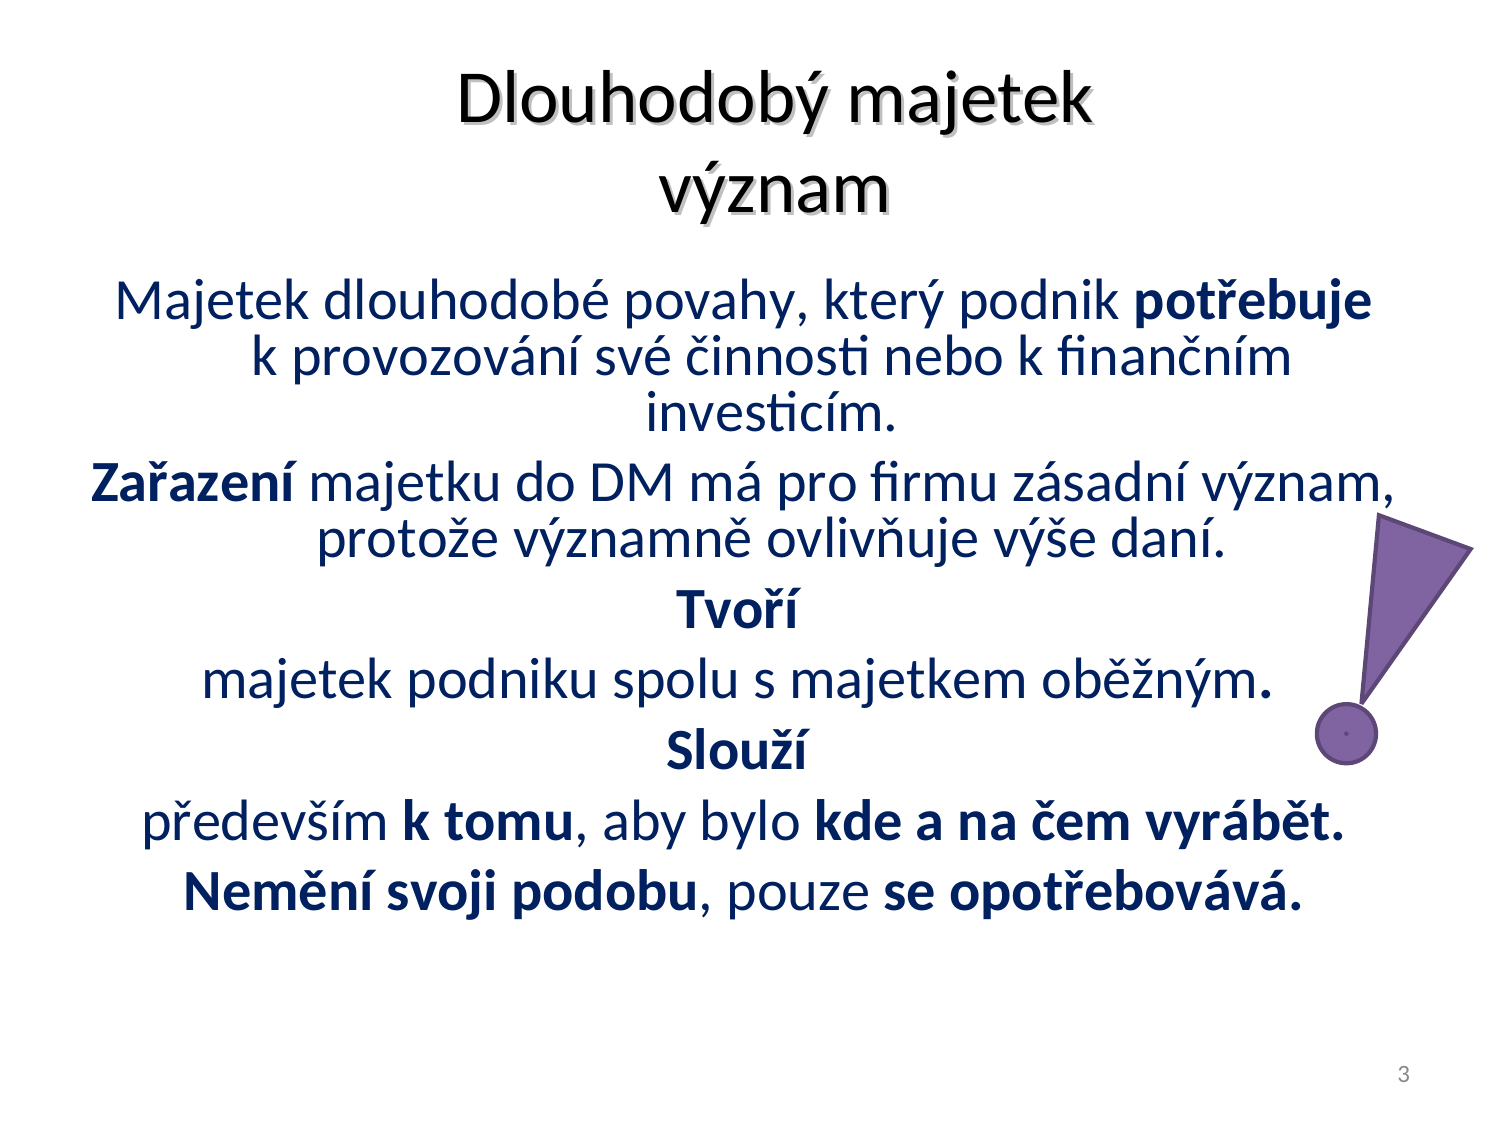

# Dlouhodobý majetek význam
Majetek dlouhodobé povahy, který podnik potřebuje k provozování své činnosti nebo k finančním investicím.
Zařazení majetku do DM má pro firmu zásadní význam, protože významně ovlivňuje výše daní.
Tvoří
majetek podniku spolu s majetkem oběžným.
Slouží
především k tomu, aby bylo kde a na čem vyrábět.
Nemění svoji podobu, pouze se opotřebovává.